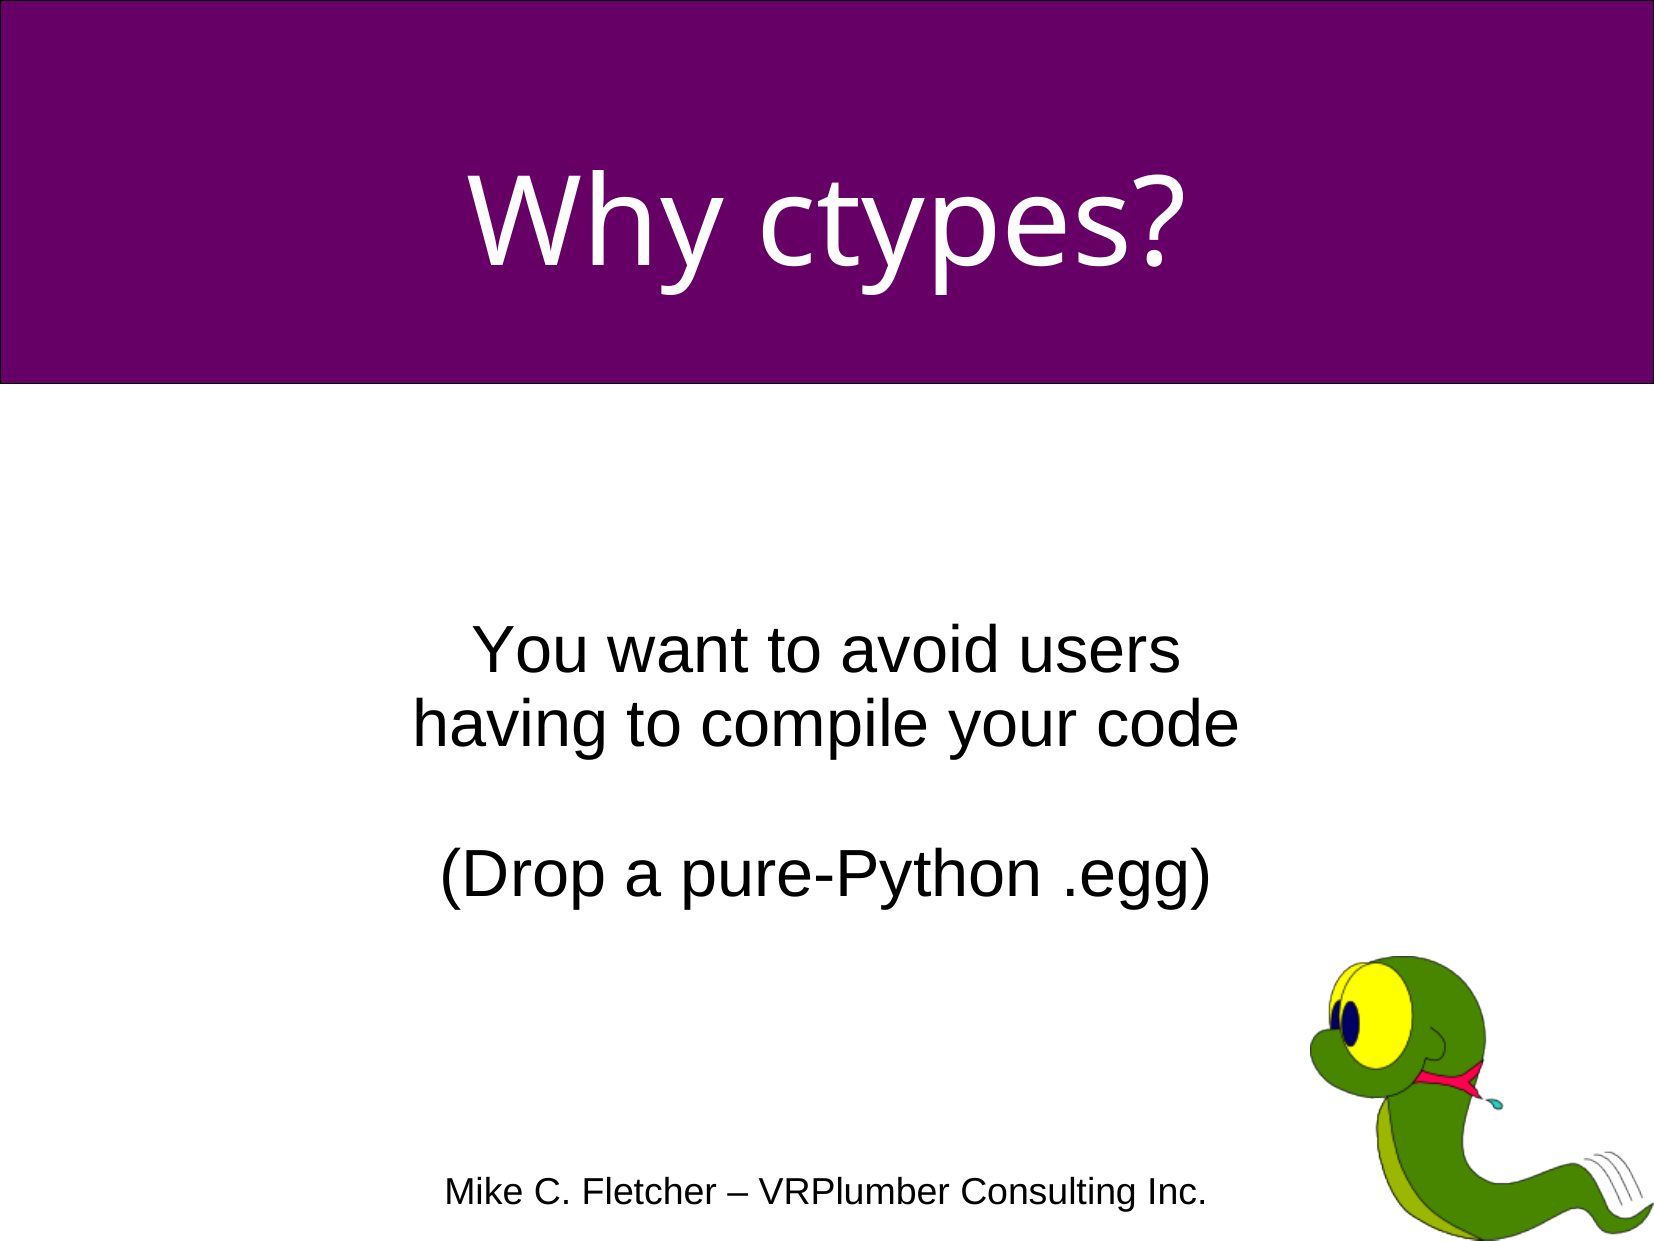

# Why ctypes?
You want to avoid users
having to compile your code
(Drop a pure-Python .egg)